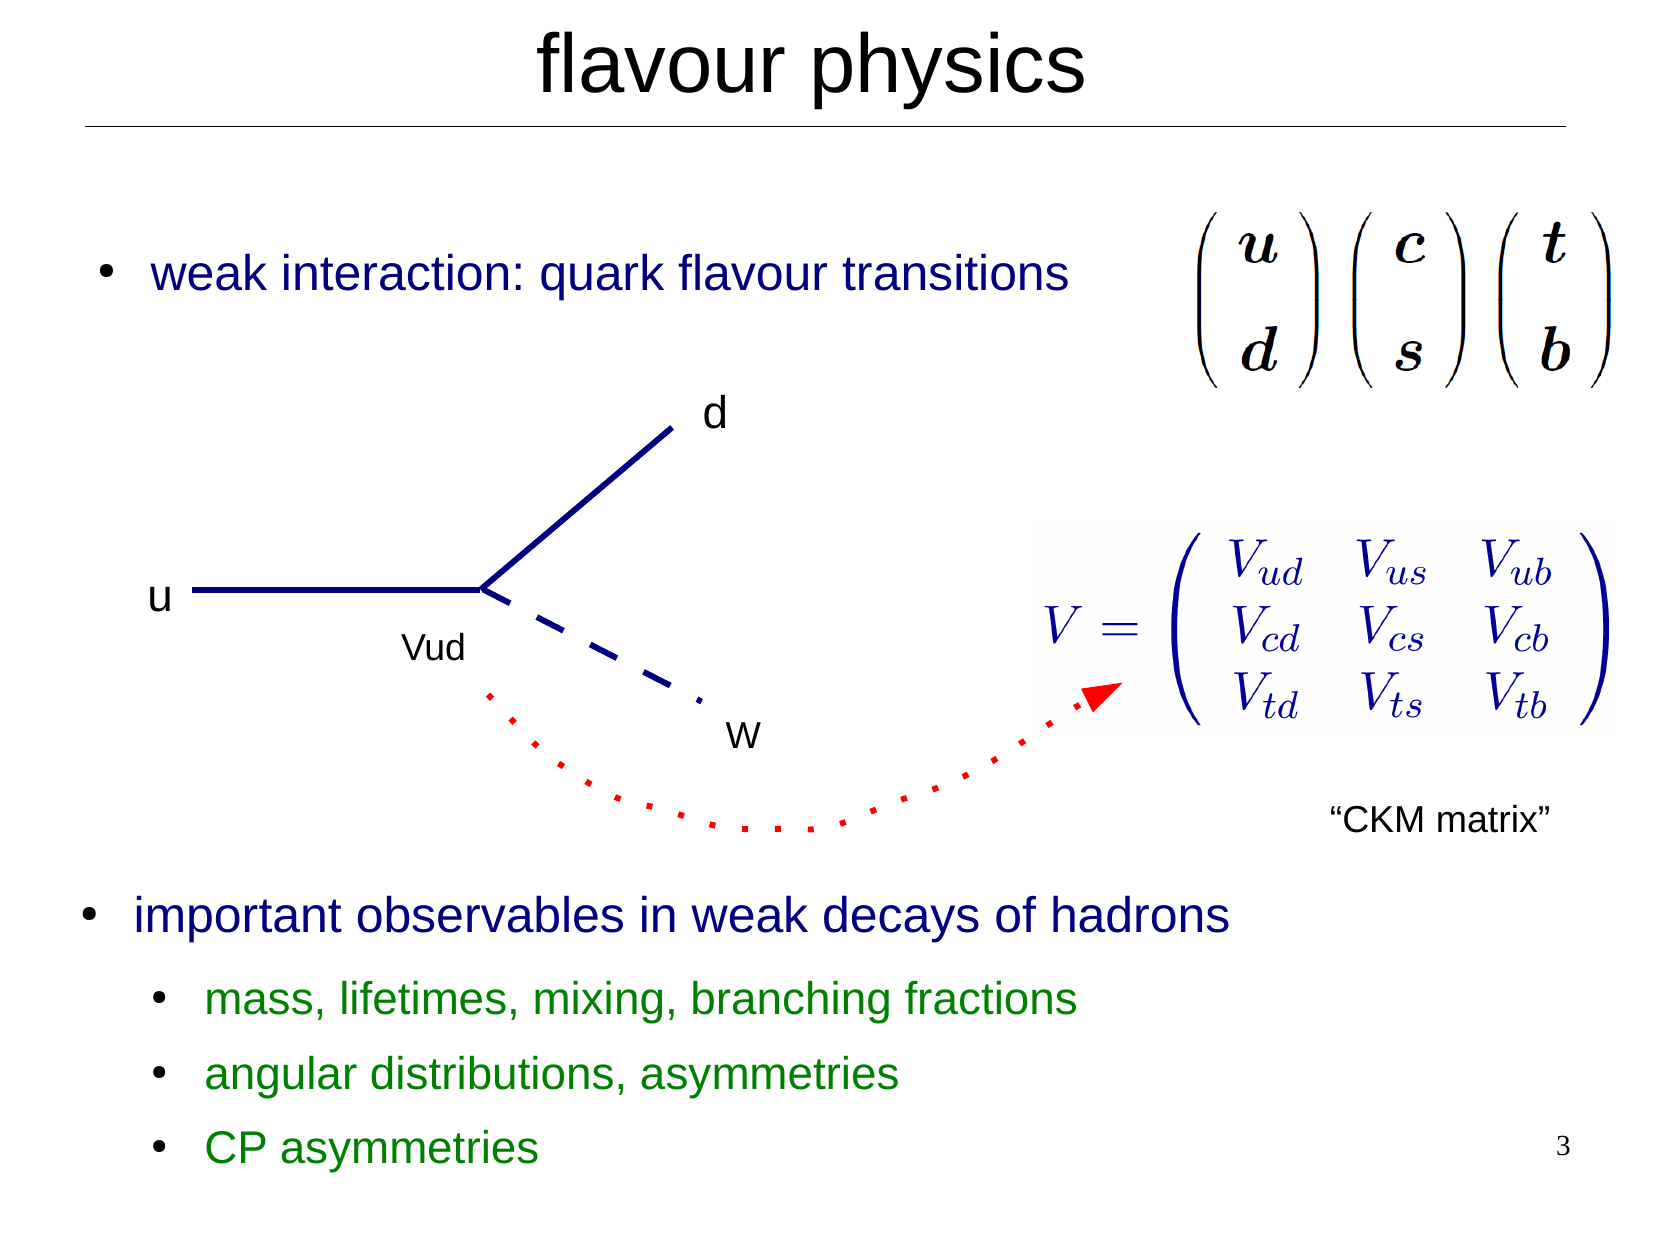

# flavour physics
weak interaction: quark flavour transitions
d
u
Vud
W
“CKM matrix”
important observables in weak decays of hadrons
mass, lifetimes, mixing, branching fractions
angular distributions, asymmetries
CP asymmetries
3